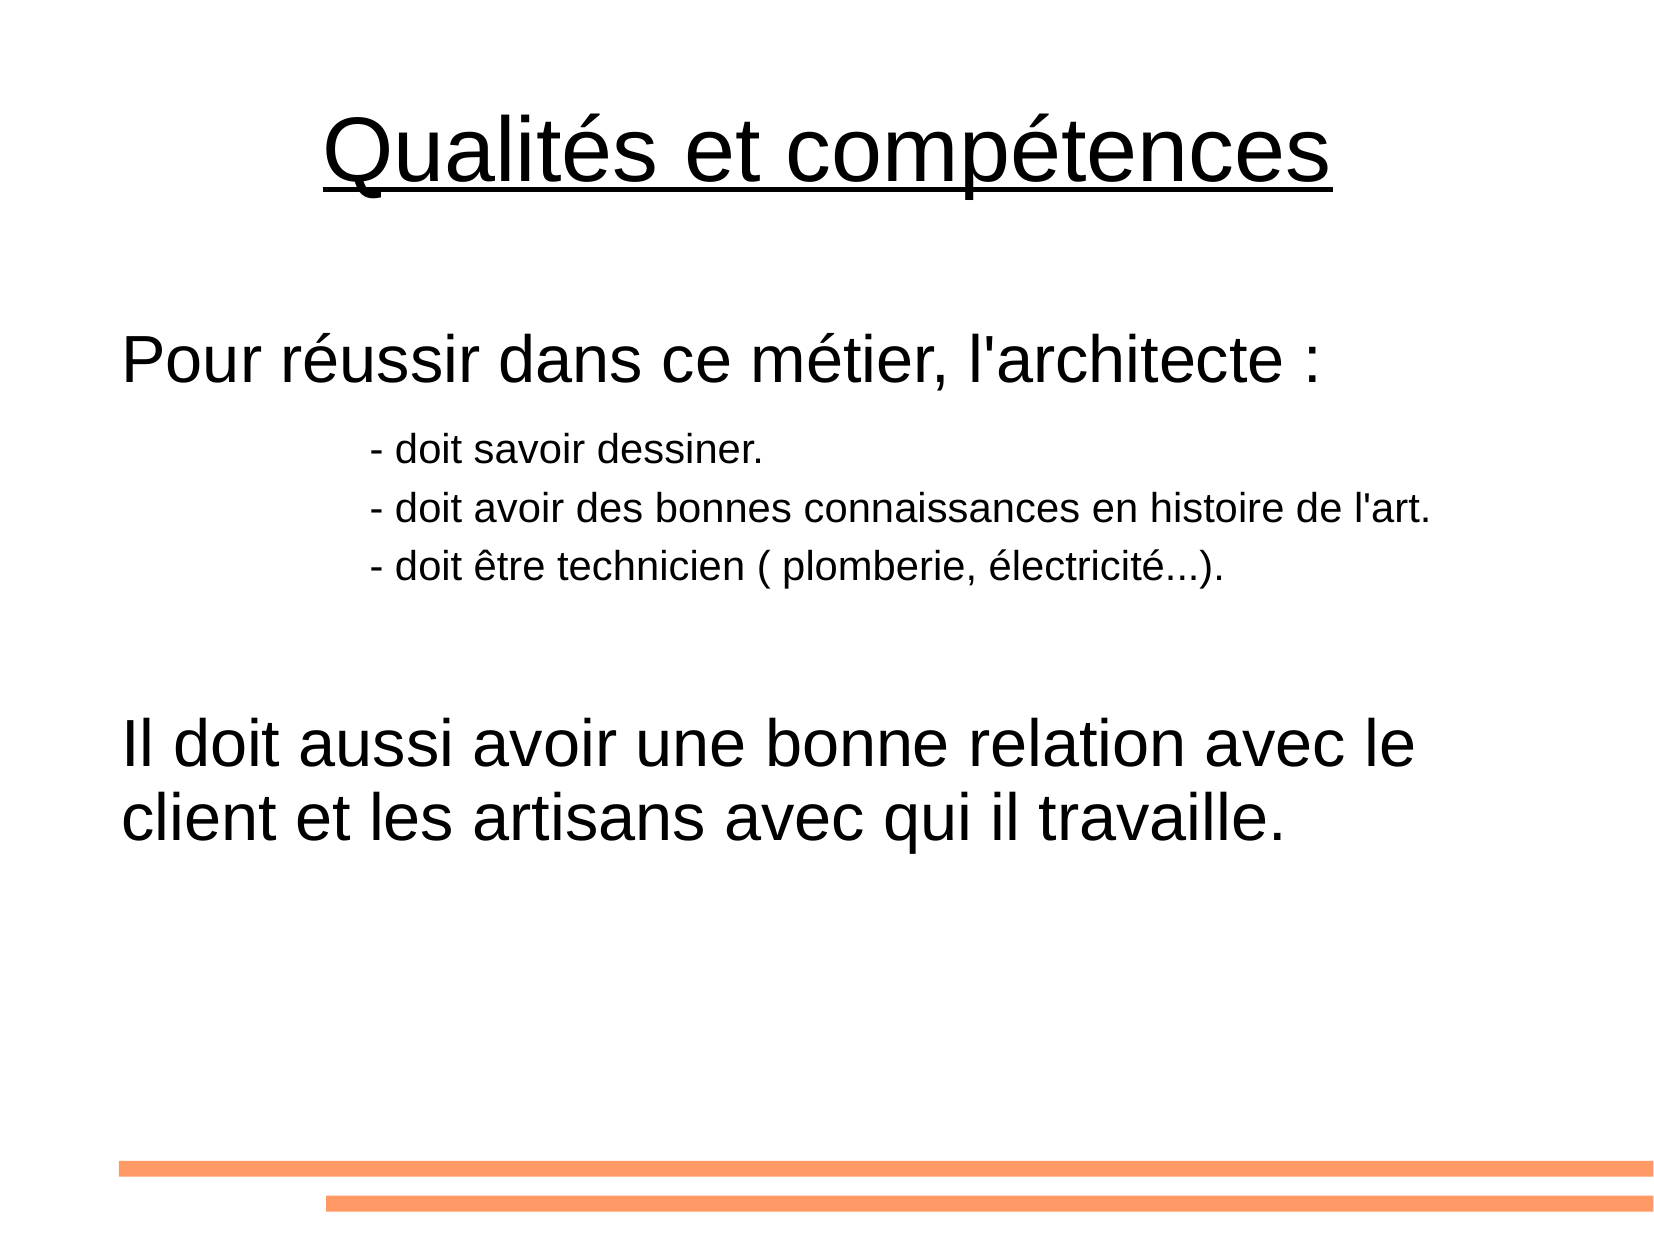

# Qualités et compétences
Pour réussir dans ce métier, l'architecte :
- doit savoir dessiner.
- doit avoir des bonnes connaissances en histoire de l'art.
- doit être technicien ( plomberie, électricité...).
Il doit aussi avoir une bonne relation avec le client et les artisans avec qui il travaille.